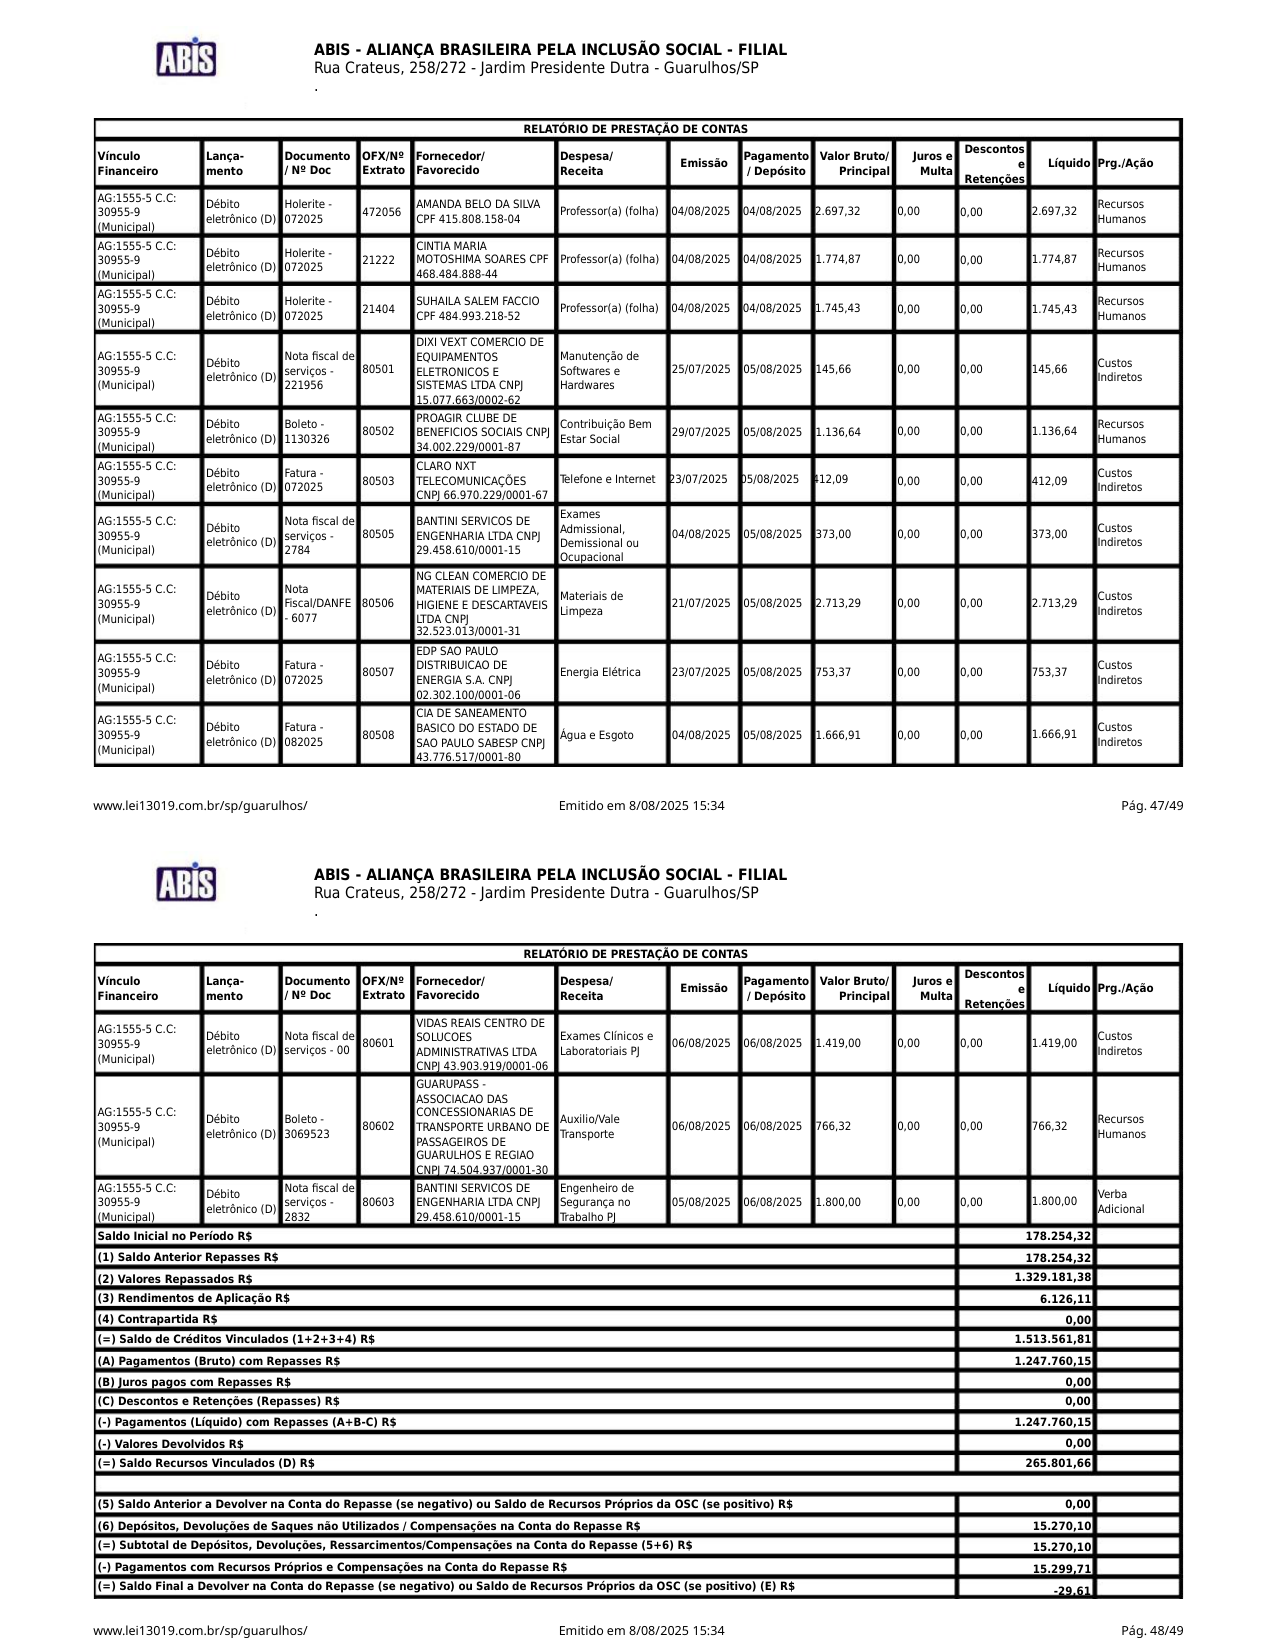

ABIS - ALIANÇA BRASILEIRA PELA INCLUSÃO SOCIAL - FILIAL
Rua Crateus, 258/272 - Jardim Presidente Dutra - Guarulhos/SP
.
RELATÓRIO DE PRESTAÇÃO DE CONTAS
Descontos
e
Retenções
Vínculo
Financeiro
Lança-
mento
Documento OFX/Nº Fornecedor/
Despesa/
Receita
Pagamento Valor Bruto/
/ Depósito Principal
Juros e
Multa
Emissão
Líquido Prg./Ação
/ Nº Doc
Extrato Favorecido
AG:1555-5 C.C:
30955-9
(Municipal)
Débito
eletrônico (D) 072025
Holerite -
AMANDA BELO DA SILVA
CPF 415.808.158-04
Recursos
Humanos
472056
21222
21404
Professor(a) (folha) 04/08/2025 04/08/2025 2.697,32
0,00
0,00
0,00
0,00
2.697,32
AG:1555-5 C.C:
30955-9
(Municipal)
CINTIA MARIA
Débito
eletrônico (D) 072025
Holerite -
Recursos
Humanos
MOTOSHIMA SOARES CPF Professor(a) (folha) 04/08/2025 04/08/2025 1.774,87
468.484.888-44
0,00
0,00
1.774,87
1.745,43
AG:1555-5 C.C:
30955-9
(Municipal)
Débito
eletrônico (D) 072025
Holerite -
SUHAILA SALEM FACCIO
CPF 484.993.218-52
Recursos
Humanos
Professor(a) (folha) 04/08/2025 04/08/2025 1.745,43
DIXI VEXT COMERCIO DE
EQUIPAMENTOS
ELETRONICOS E
SISTEMAS LTDA CNPJ
15.077.663/0002-62
AG:1555-5 C.C:
30955-9
(Municipal)
Nota ﬁscal de
serviços -
221956
Manutenção de
Softwares e
Hardwares
Débito
eletrônico (D)
Custos
Indiretos
80501
25/07/2025 05/08/2025 145,66
29/07/2025 05/08/2025 1.136,64
0,00
0,00
145,66
AG:1555-5 C.C:
30955-9
(Municipal)
PROAGIR CLUBE DE
BENEFICIOS SOCIAIS CNPJ
34.002.229/0001-87
Débito
Boleto -
eletrônico (D) 1130326
Contribuição Bem
Estar Social
Recursos
Humanos
80502
80503
0,00
0,00
0,00
0,00
1.136,64
412,09
AG:1555-5 C.C:
30955-9
(Municipal)
CLARO NXT
TELECOMUNICAÇÕES
CNPJ 66.970.229/0001-67
Débito
Fatura -
eletrônico (D) 072025
Custos
Indiretos
Telefone e Internet 23/07/2025 05/08/2025 412,09
Exames
Admissional,
Demissional ou
Ocupacional
AG:1555-5 C.C:
30955-9
(Municipal)
Nota ﬁscal de
serviços -
2784
BANTINI SERVICOS DE
ENGENHARIA LTDA CNPJ
29.458.610/0001-15
Débito
eletrônico (D)
Custos
Indiretos
80505
04/08/2025 05/08/2025 373,00
21/07/2025 05/08/2025 2.713,29
0,00
0,00
0,00
0,00
373,00
NG CLEAN COMERCIO DE
MATERIAIS DE LIMPEZA,
HIGIENE E DESCARTAVEIS
LTDA CNPJ
AG:1555-5 C.C:
30955-9
(Municipal)
Nota
Débito
eletrônico (D)
Materiais de
Limpeza
Custos
Indiretos
Fiscal/DANFE 80506
- 6077
2.713,29
32.523.013/0001-31
EDP SAO PAULO
AG:1555-5 C.C:
30955-9
(Municipal)
Débito
eletrônico (D) 072025
Fatura -
DISTRIBUICAO DE
ENERGIA S.A. CNPJ
02.302.100/0001-06
Custos
Indiretos
80507
80508
Energia Elétrica
Água e Esgoto
23/07/2025 05/08/2025 753,37
04/08/2025 05/08/2025 1.666,91
0,00
0,00
0,00
0,00
753,37
CIA DE SANEAMENTO
BASICO DO ESTADO DE
SAO PAULO SABESP CNPJ
43.776.517/0001-80
AG:1555-5 C.C:
30955-9
(Municipal)
Débito
eletrônico (D) 082025
Fatura -
Custos
Indiretos
1.666,91
www.lei13019.com.br/sp/guarulhos/
Emitido em 8/08/2025 15:34
Pág. 47/49
ABIS - ALIANÇA BRASILEIRA PELA INCLUSÃO SOCIAL - FILIAL
Rua Crateus, 258/272 - Jardim Presidente Dutra - Guarulhos/SP
.
RELATÓRIO DE PRESTAÇÃO DE CONTAS
Descontos
e
Retenções
Vínculo
Financeiro
Lança-
mento
Documento OFX/Nº Fornecedor/
Despesa/
Receita
Pagamento Valor Bruto/
/ Depósito Principal
Juros e
Multa
Emissão
Líquido Prg./Ação
/ Nº Doc
Extrato Favorecido
VIDAS REAIS CENTRO DE
SOLUCOES
ADMINISTRATIVAS LTDA
CNPJ 43.903.919/0001-06
AG:1555-5 C.C:
30955-9
(Municipal)
Débito
Nota ﬁscal de
Exames Clínicos e
Laboratoriais PJ
Custos
Indiretos
80601
06/08/2025 06/08/2025 1.419,00
0,00
0,00
1.419,00
eletrônico (D) serviços - 00
GUARUPASS -
ASSOCIACAO DAS
AG:1555-5 C.C:
30955-9
(Municipal)
CONCESSIONARIAS DE
TRANSPORTE URBANO DE
PASSAGEIROS DE
GUARULHOS E REGIAO
CNPJ 74.504.937/0001-30
Débito
eletrônico (D) 3069523
Boleto -
Auxilio/Vale
Transporte
Recursos
Humanos
80602
80603
06/08/2025 06/08/2025 766,32
05/08/2025 06/08/2025 1.800,00
0,00
0,00
0,00
0,00
766,32
AG:1555-5 C.C:
30955-9
(Municipal)
Nota ﬁscal de
serviços -
2832
BANTINI SERVICOS DE
ENGENHARIA LTDA CNPJ
29.458.610/0001-15
Engenheiro de
Segurança no
Trabalho PJ
Débito
eletrônico (D)
Verba
Adicional
1.800,00
Saldo Inicial no Período R$
(1) Saldo Anterior Repasses R$
(2) Valores Repassados R$
178.254,32
178.254,32
1.329.181,38
6.126,11
0,00
(3) Rendimentos de Aplicação R$
(4) Contrapartida R$
(=) Saldo de Créditos Vinculados (1+2+3+4) R$
(A) Pagamentos (Bruto) com Repasses R$
(B) Juros pagos com Repasses R$
1.513.561,81
1.247.760,15
0,00
(C) Descontos e Retenções (Repasses) R$
(-) Pagamentos (Líquido) com Repasses (A+B-C) R$
(-) Valores Devolvidos R$
0,00
1.247.760,15
0,00
(=) Saldo Recursos Vinculados (D) R$
265.801,66
(5) Saldo Anterior a Devolver na Conta do Repasse (se negativo) ou Saldo de Recursos Próprios da OSC (se positivo) R$
(6) Depósitos, Devoluções de Saques não Utilizados / Compensações na Conta do Repasse R$
0,00
15.270,10
15.270,10
15.299,71
-29,61
(=) Subtotal de Depósitos, Devoluções, Ressarcimentos/Compensações na Conta do Repasse (5+6) R$
(-) Pagamentos com Recursos Próprios e Compensações na Conta do Repasse R$
(=) Saldo Final a Devolver na Conta do Repasse (se negativo) ou Saldo de Recursos Próprios da OSC (se positivo) (E) R$
www.lei13019.com.br/sp/guarulhos/
Emitido em 8/08/2025 15:34
Pág. 48/49